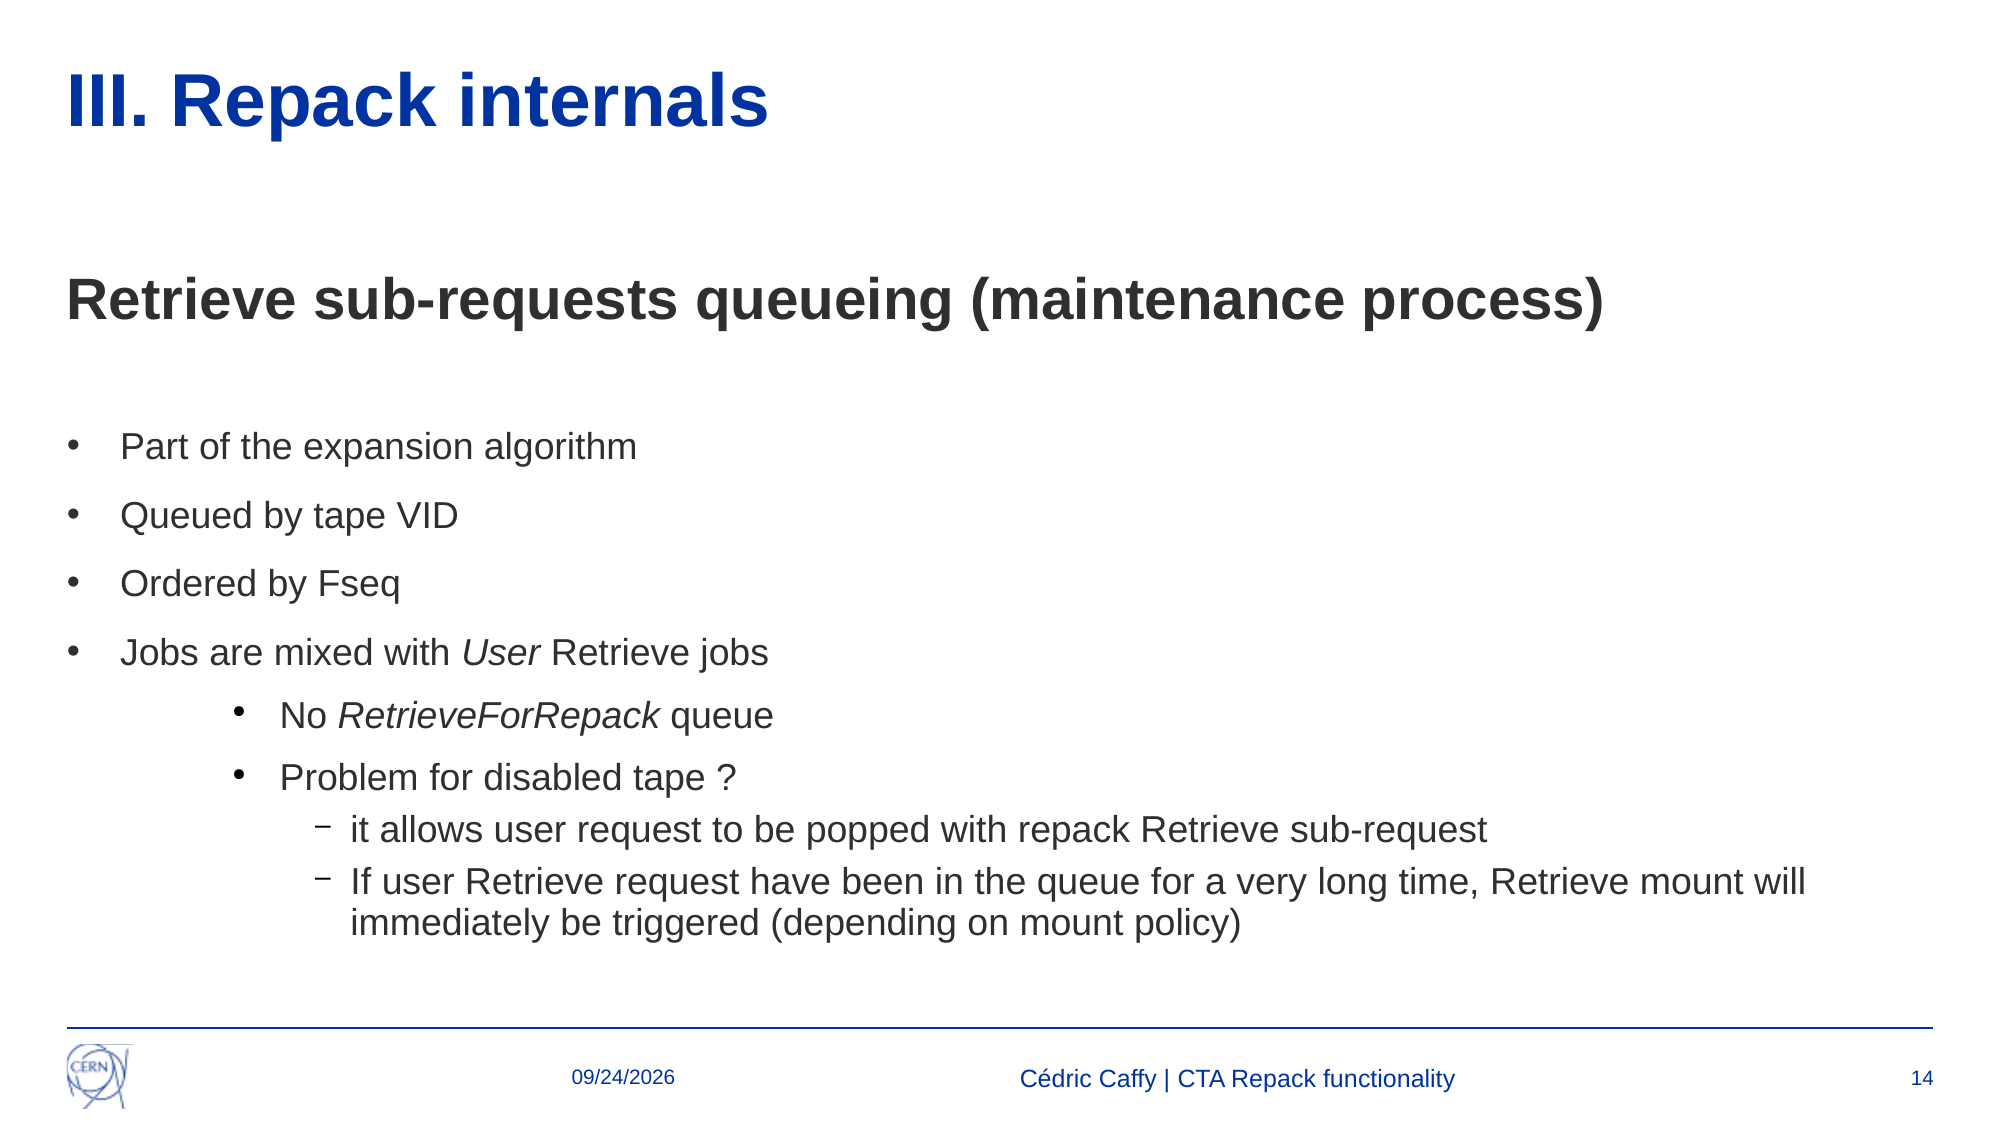

III. Repack internals
# Retrieve sub-requests queueing (maintenance process)
Part of the expansion algorithm
Queued by tape VID
Ordered by Fseq
Jobs are mixed with User Retrieve jobs
No RetrieveForRepack queue
Problem for disabled tape ?
it allows user request to be popped with repack Retrieve sub-request
If user Retrieve request have been in the queue for a very long time, Retrieve mount will immediately be triggered (depending on mount policy)
Cédric Caffy | CTA Repack functionality